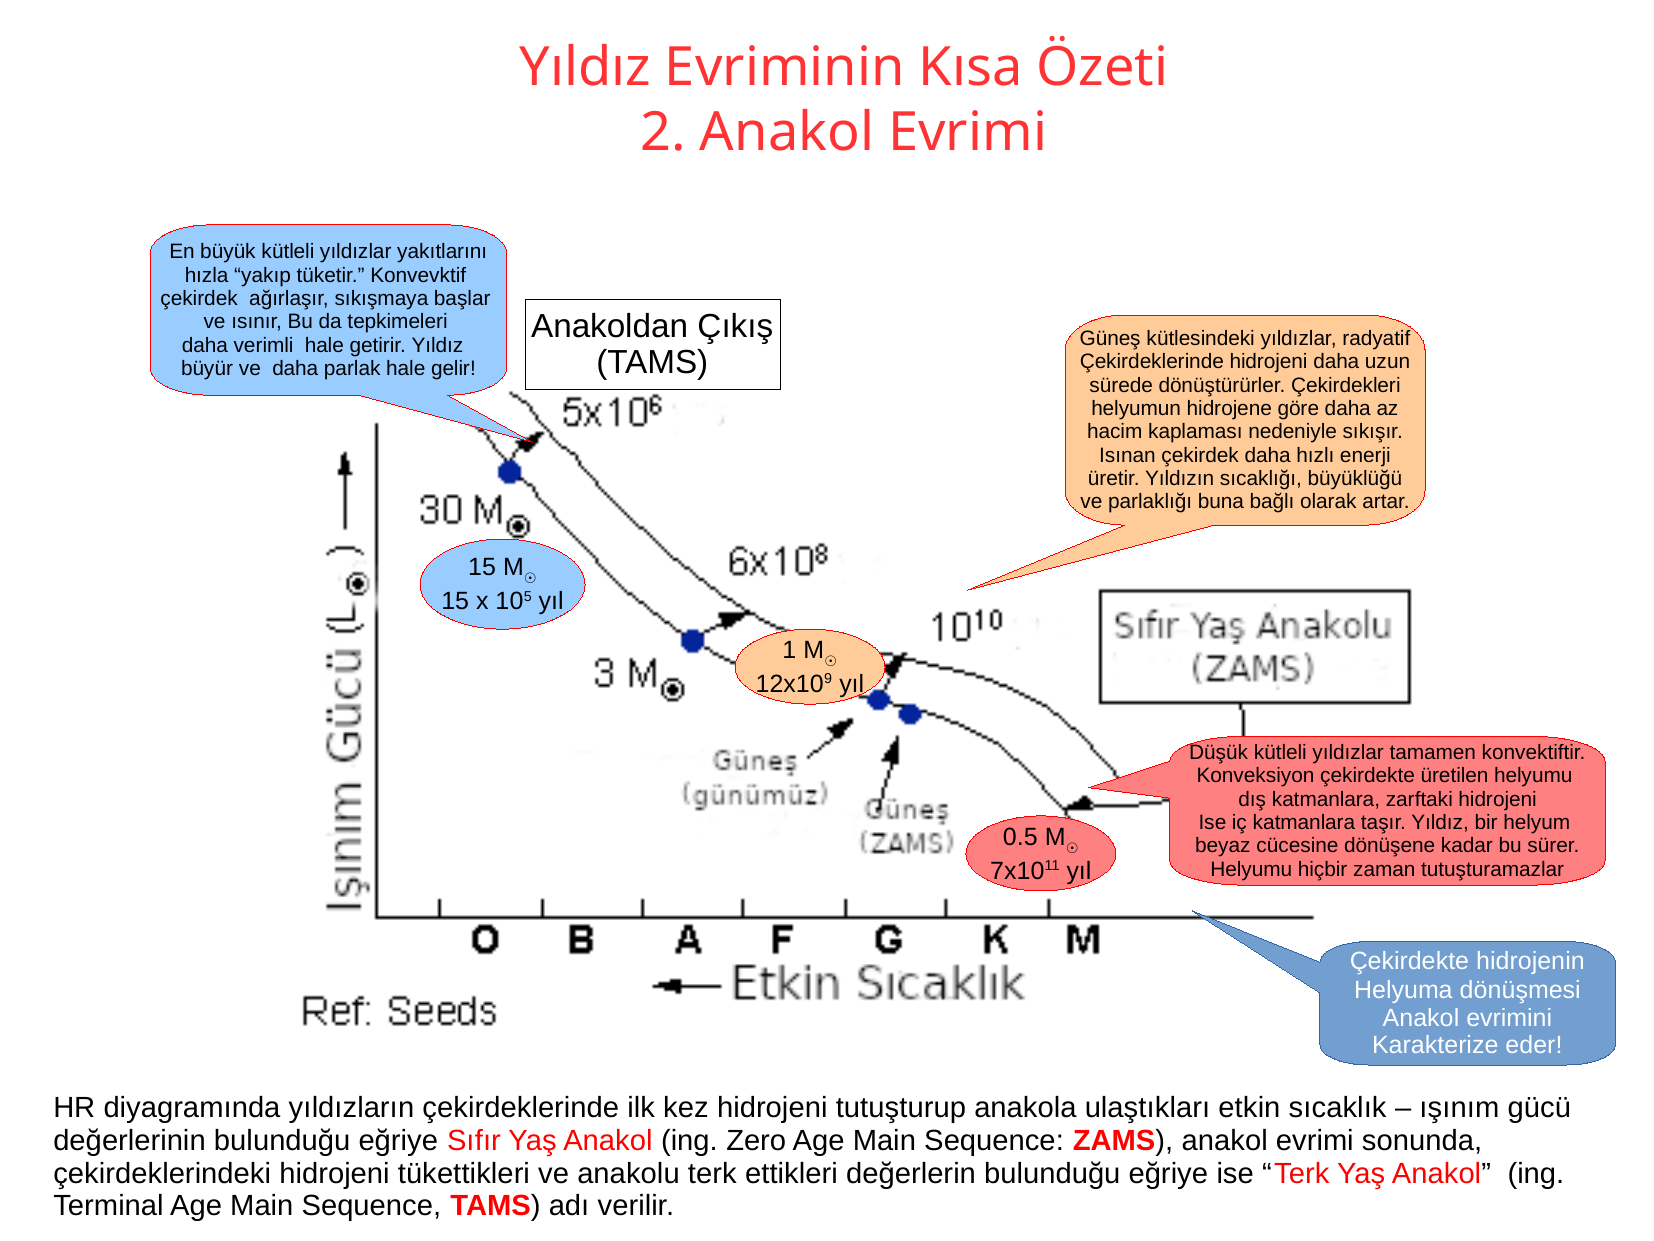

# Yıldız Evriminin Kısa Özeti 2. Anakol Evrimi
En büyük kütleli yıldızlar yakıtlarını
hızla “yakıp tüketir.” Konvevktif
çekirdek ağırlaşır, sıkışmaya başlar
ve ısınır, Bu da tepkimeleri
daha verimli hale getirir. Yıldız
büyür ve daha parlak hale gelir!
Anakoldan Çıkış
(TAMS)
Güneş kütlesindeki yıldızlar, radyatif
Çekirdeklerinde hidrojeni daha uzun
sürede dönüştürürler. Çekirdekleri
helyumun hidrojene göre daha az
hacim kaplaması nedeniyle sıkışır.
Isınan çekirdek daha hızlı enerji
üretir. Yıldızın sıcaklığı, büyüklüğü
ve parlaklığı buna bağlı olarak artar.
15 M☉
15 x 105 yıl
1 M☉
12x109 yıl
Düşük kütleli yıldızlar tamamen konvektiftir.
Konveksiyon çekirdekte üretilen helyumu
dış katmanlara, zarftaki hidrojeni
Ise iç katmanlara taşır. Yıldız, bir helyum
beyaz cücesine dönüşene kadar bu sürer.
Helyumu hiçbir zaman tutuşturamazlar
0.5 M☉
7x1011 yıl
Çekirdekte hidrojenin
Helyuma dönüşmesi
Anakol evrimini
Karakterize eder!
HR diyagramında yıldızların çekirdeklerinde ilk kez hidrojeni tutuşturup anakola ulaştıkları etkin sıcaklık – ışınım gücü değerlerinin bulunduğu eğriye Sıfır Yaş Anakol (ing. Zero Age Main Sequence: ZAMS), anakol evrimi sonunda, çekirdeklerindeki hidrojeni tükettikleri ve anakolu terk ettikleri değerlerin bulunduğu eğriye ise “Terk Yaş Anakol” (ing. Terminal Age Main Sequence, TAMS) adı verilir.